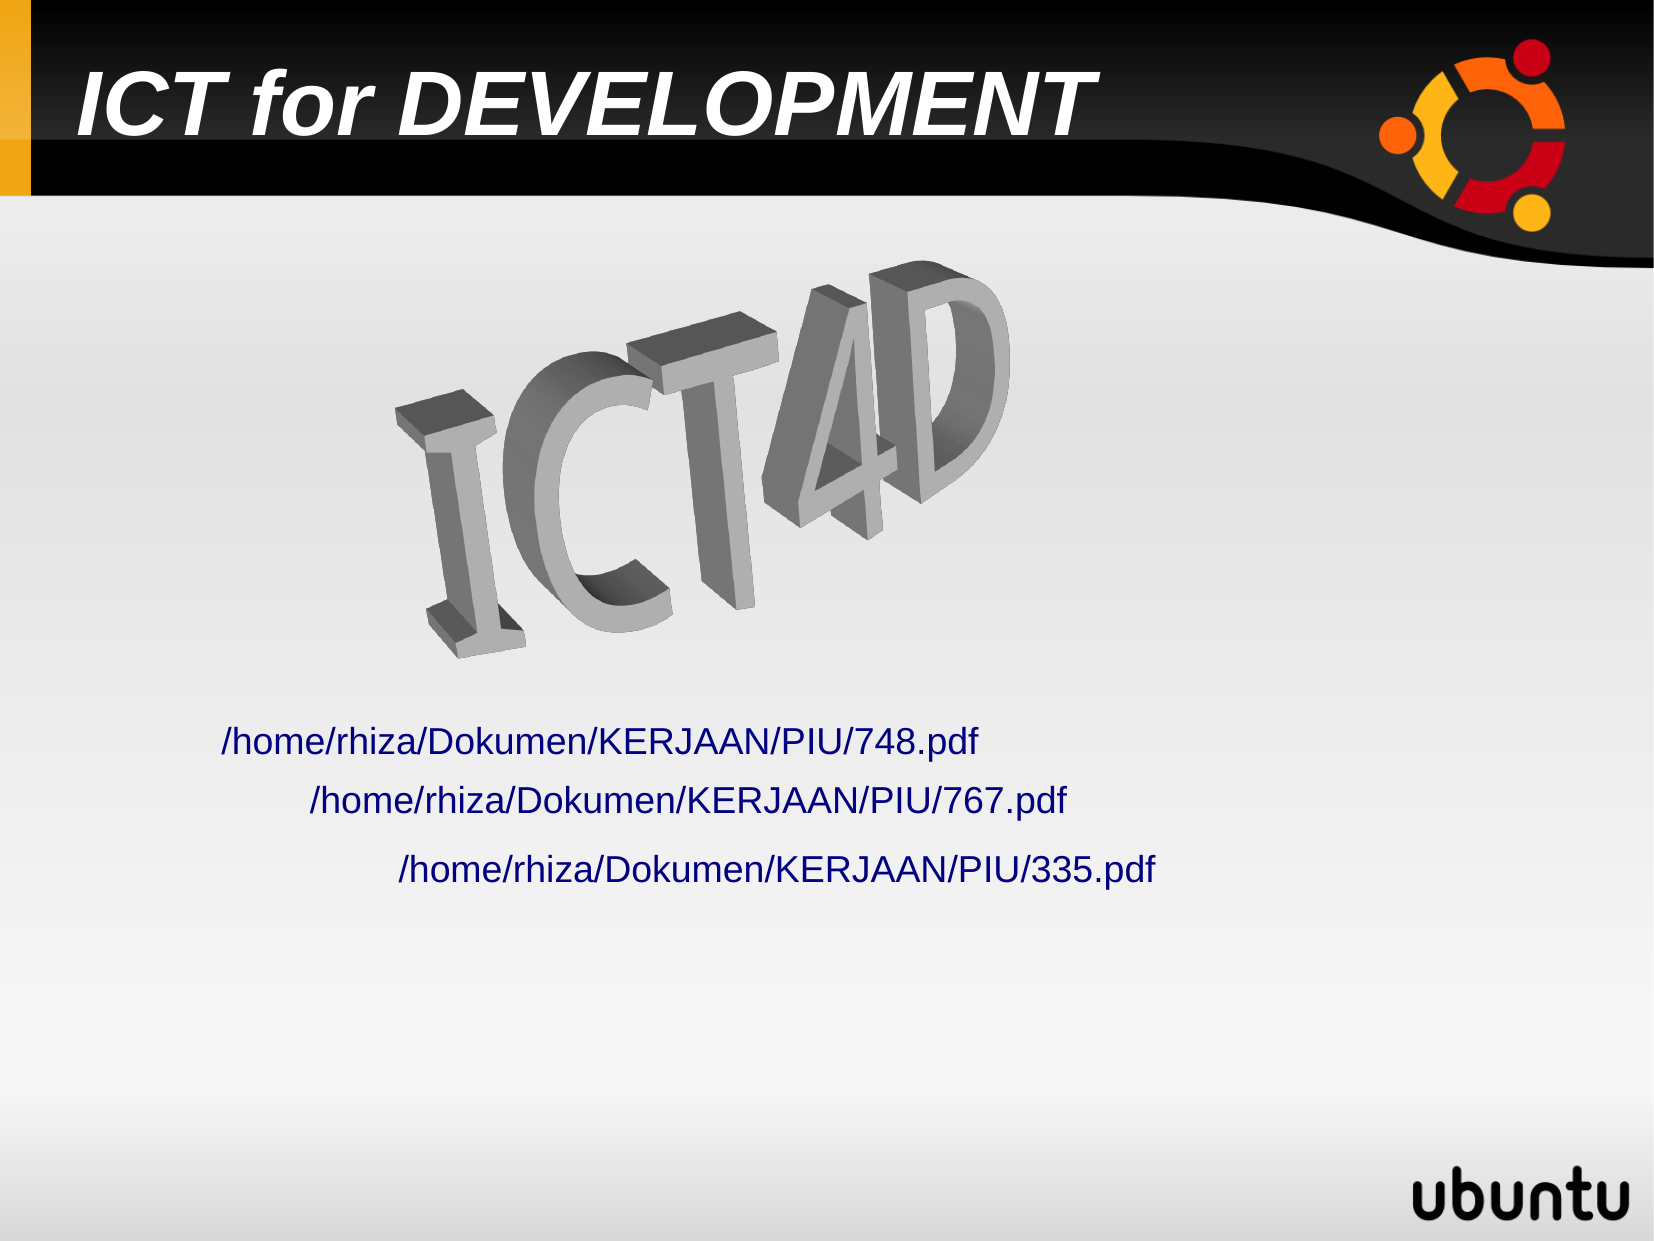

# ICT for DEVELOPMENT
ICT4D
/home/rhiza/Dokumen/KERJAAN/PIU/748.pdf
/home/rhiza/Dokumen/KERJAAN/PIU/767.pdf
/home/rhiza/Dokumen/KERJAAN/PIU/335.pdf